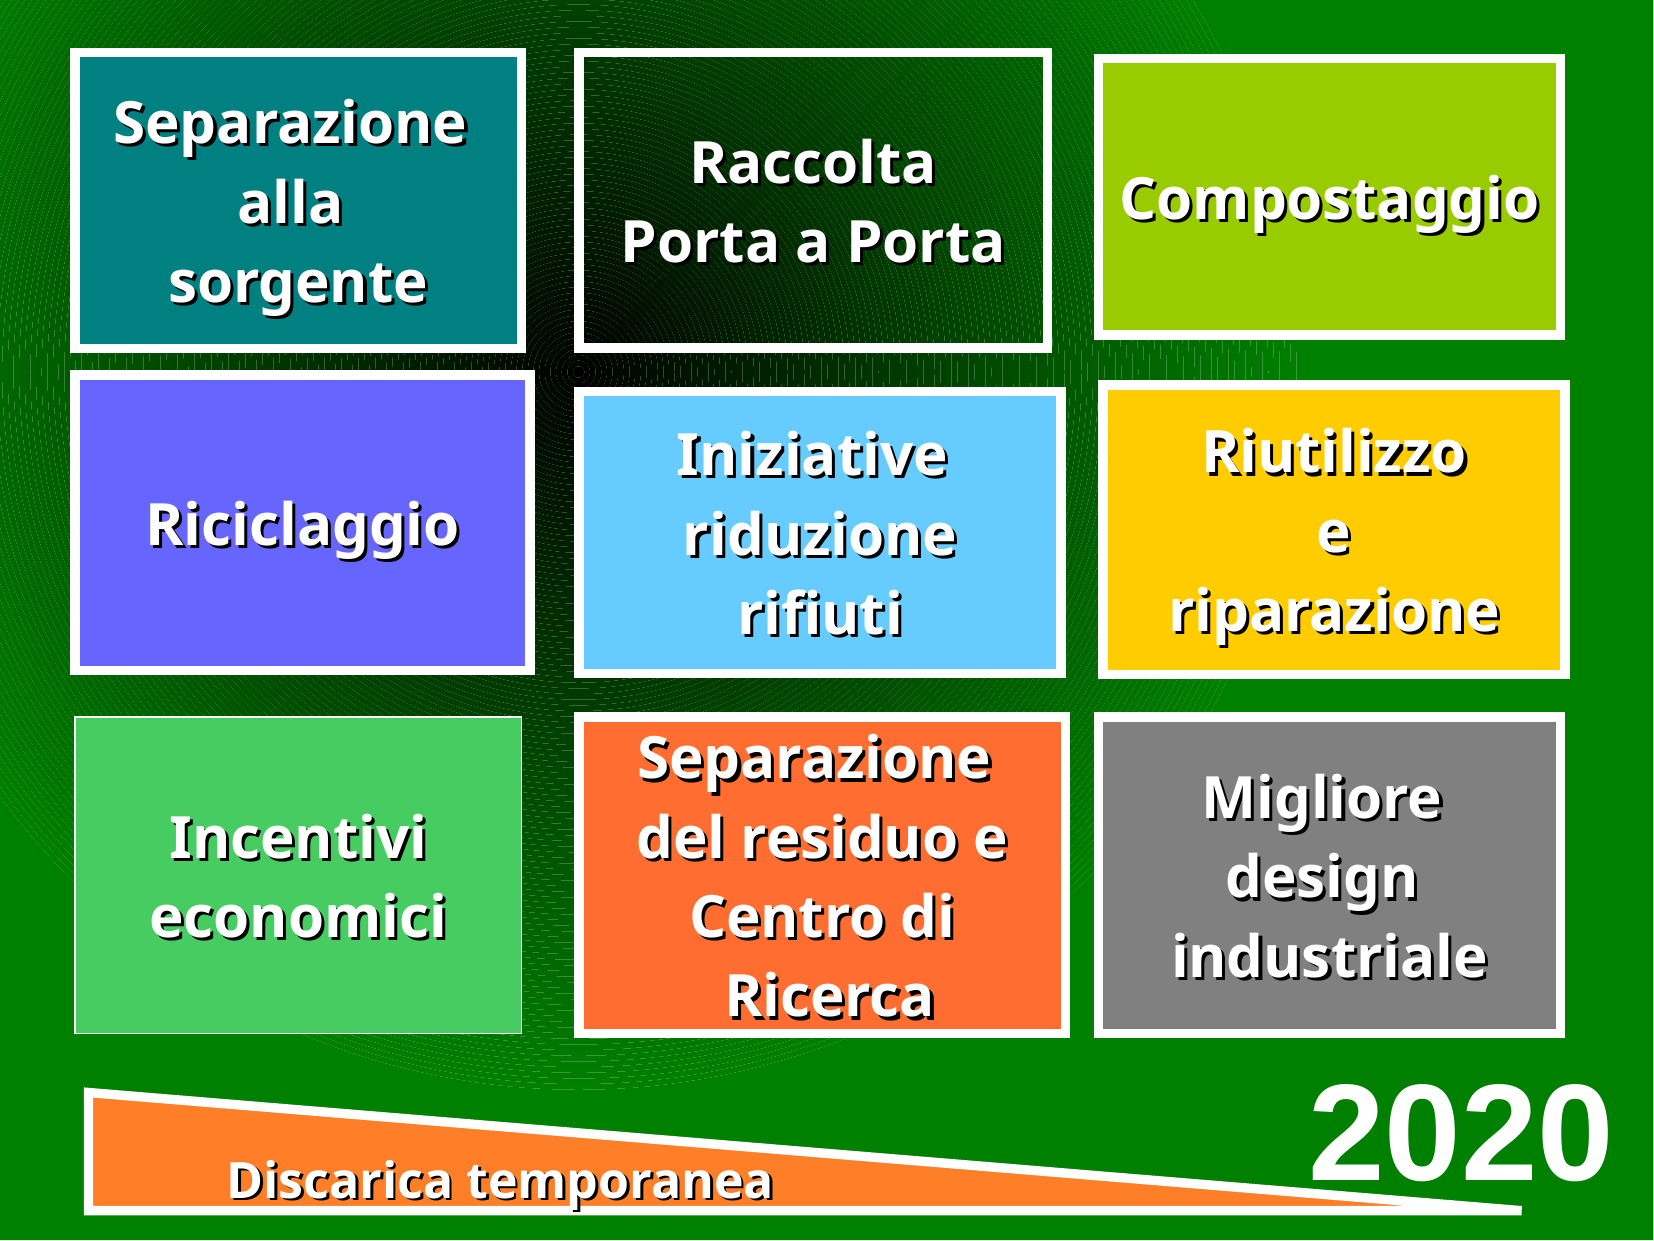

Separazione
alla
sorgente
Raccolta
Porta a Porta
Compostaggio
Riciclaggio
Riutilizzo
e
riparazione
Iniziative
riduzione
rifiuti
Incentivi
economici
Separazione
del residuo e
Centro di
 Ricerca
Migliore
design
industriale
2020
				Discarica temporanea